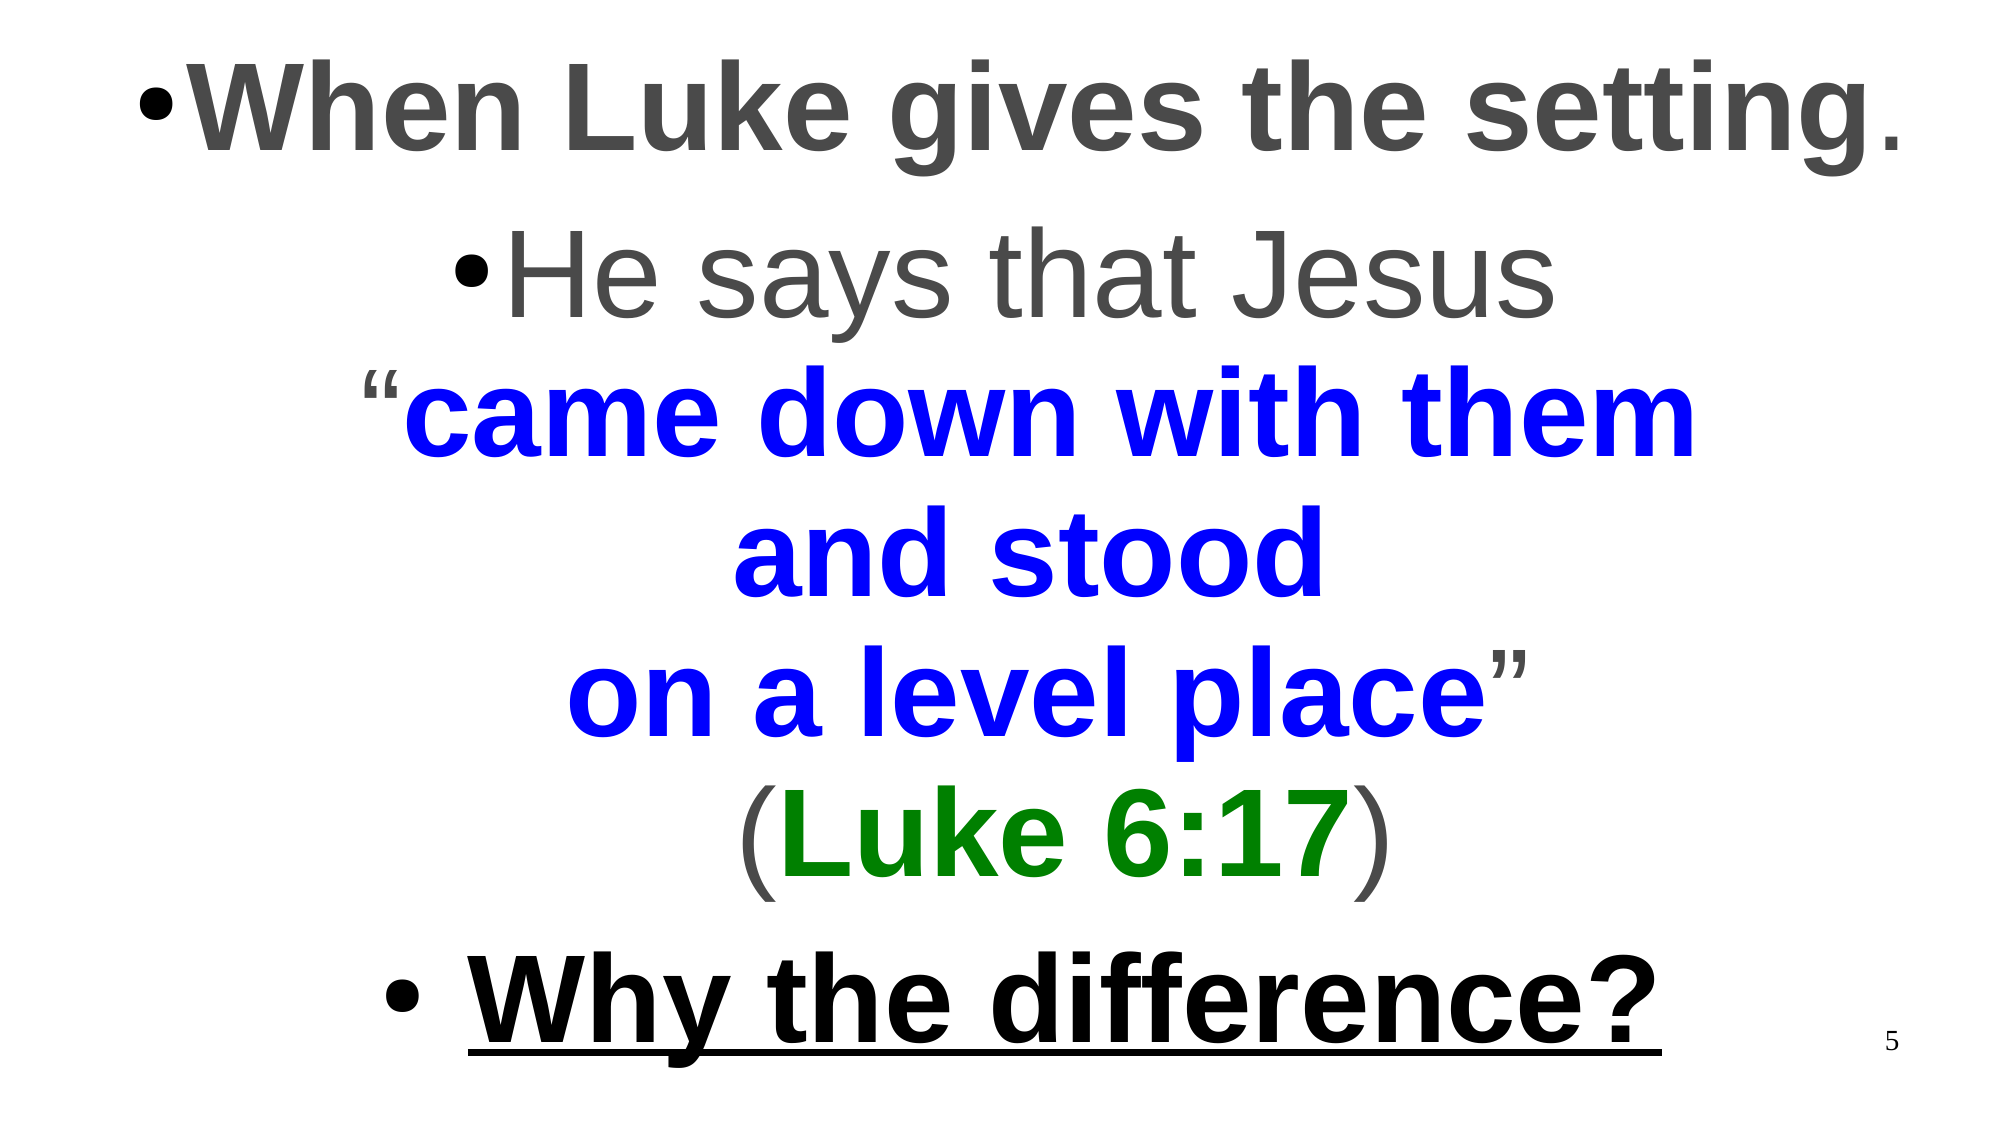

# When Luke gives the setting.
He says that Jesus
“came down with them
and stood 
on a level place”
 (Luke 6:17)
 Why the difference?
5